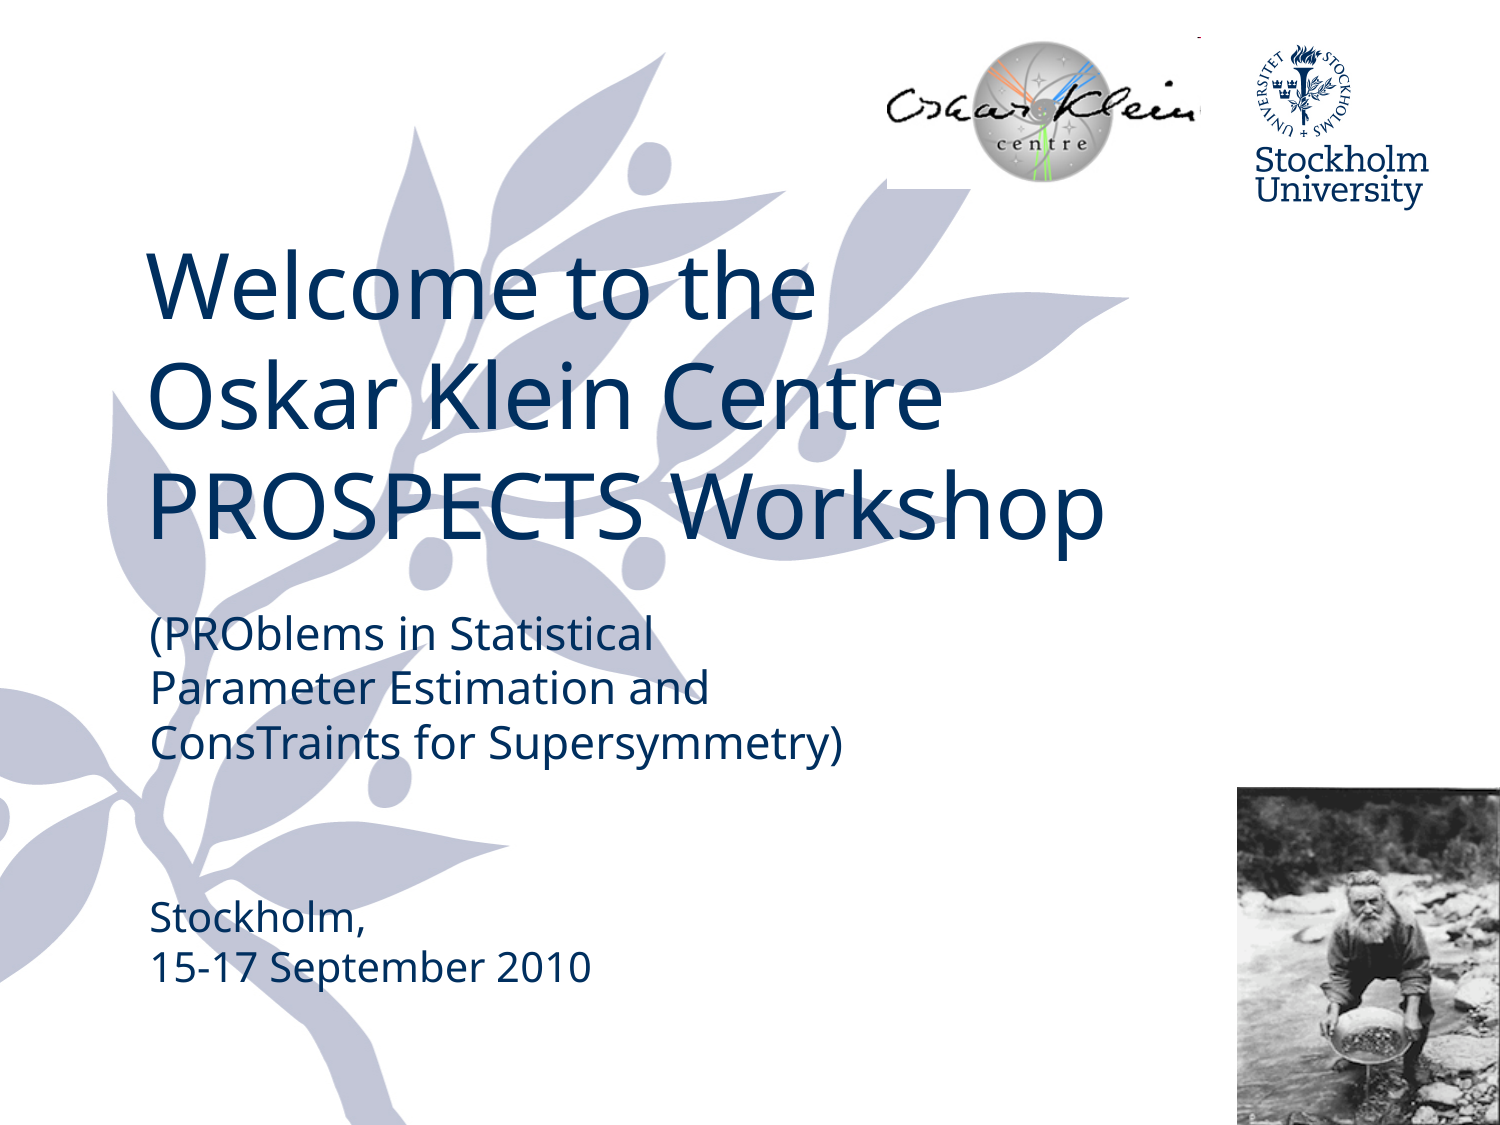

# Welcome to the Oskar Klein Centre PROSPECTS Workshop
(PROblems in Statistical
Parameter Estimation and
ConsTraints for Supersymmetry)
Stockholm,
15-17 September 2010